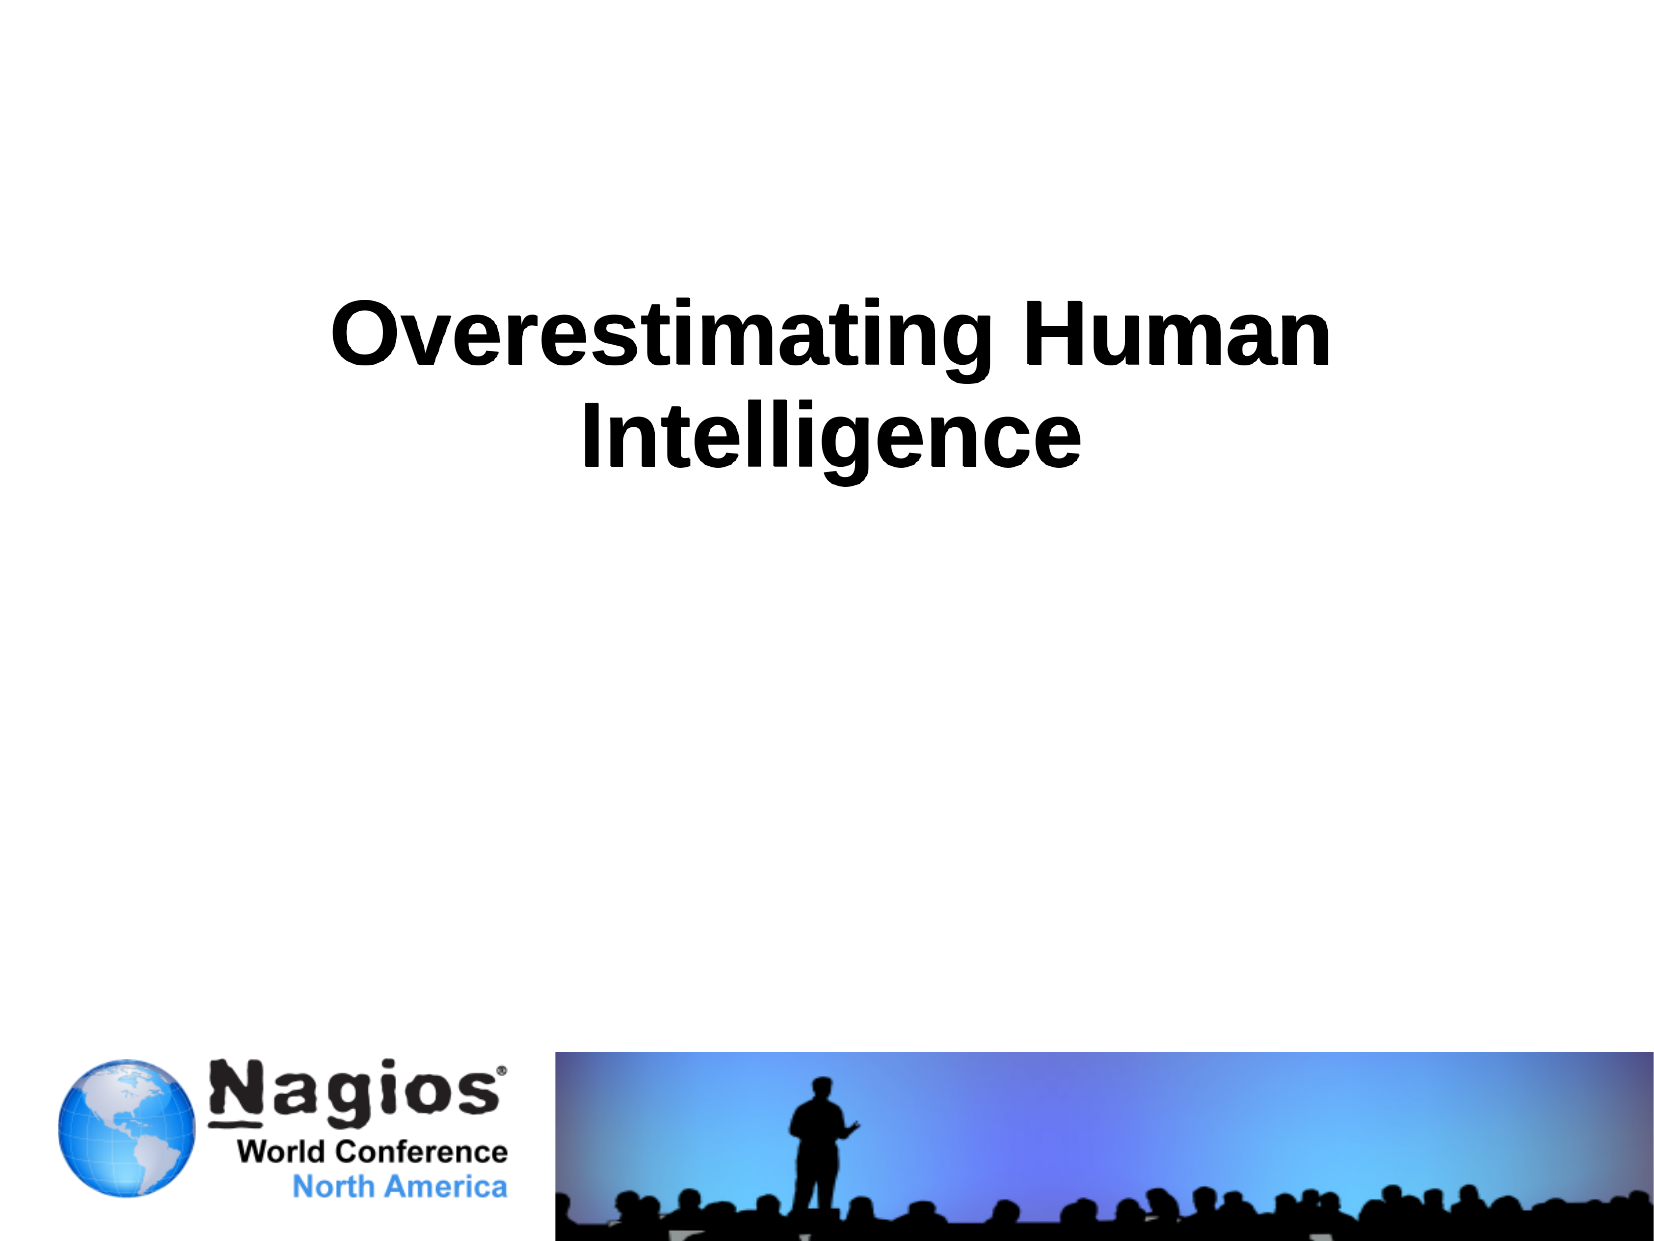

# Overestimating Human Intelligence
2011
Nagios World Conference
62